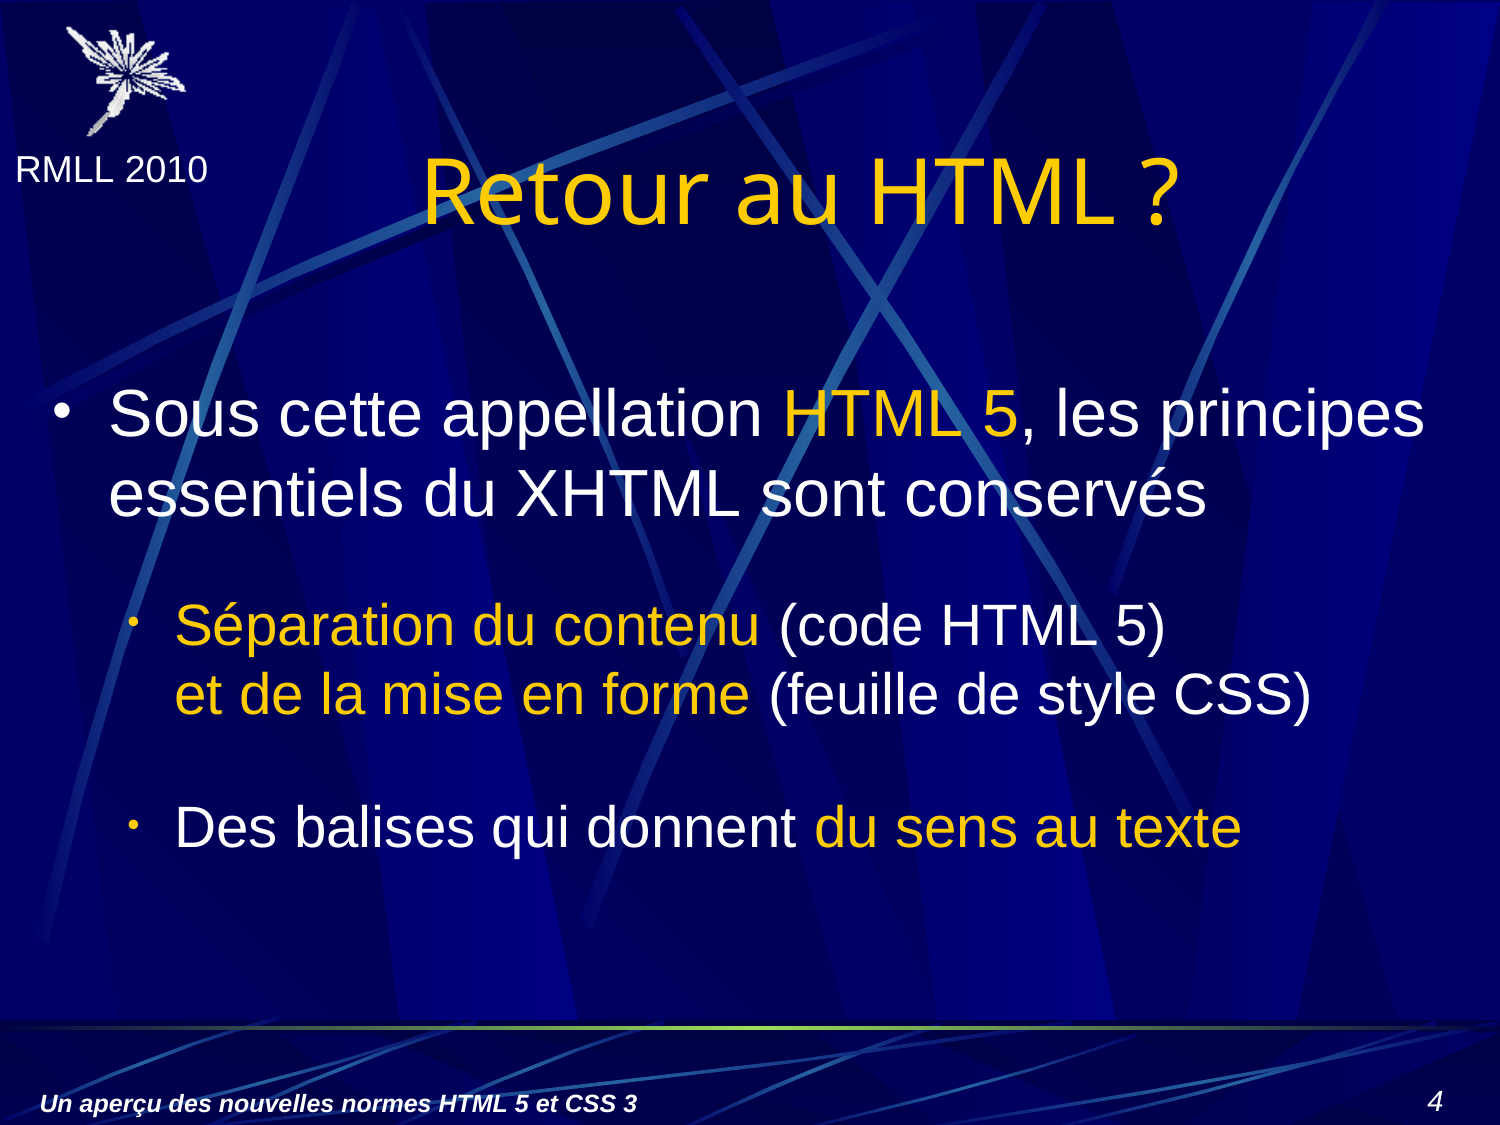

# Retour au HTML ?
Sous cette appellation HTML 5, les principes essentiels du XHTML sont conservés
Séparation du contenu (code HTML 5)
et de la mise en forme (feuille de style CSS)
Des balises qui donnent du sens au texte